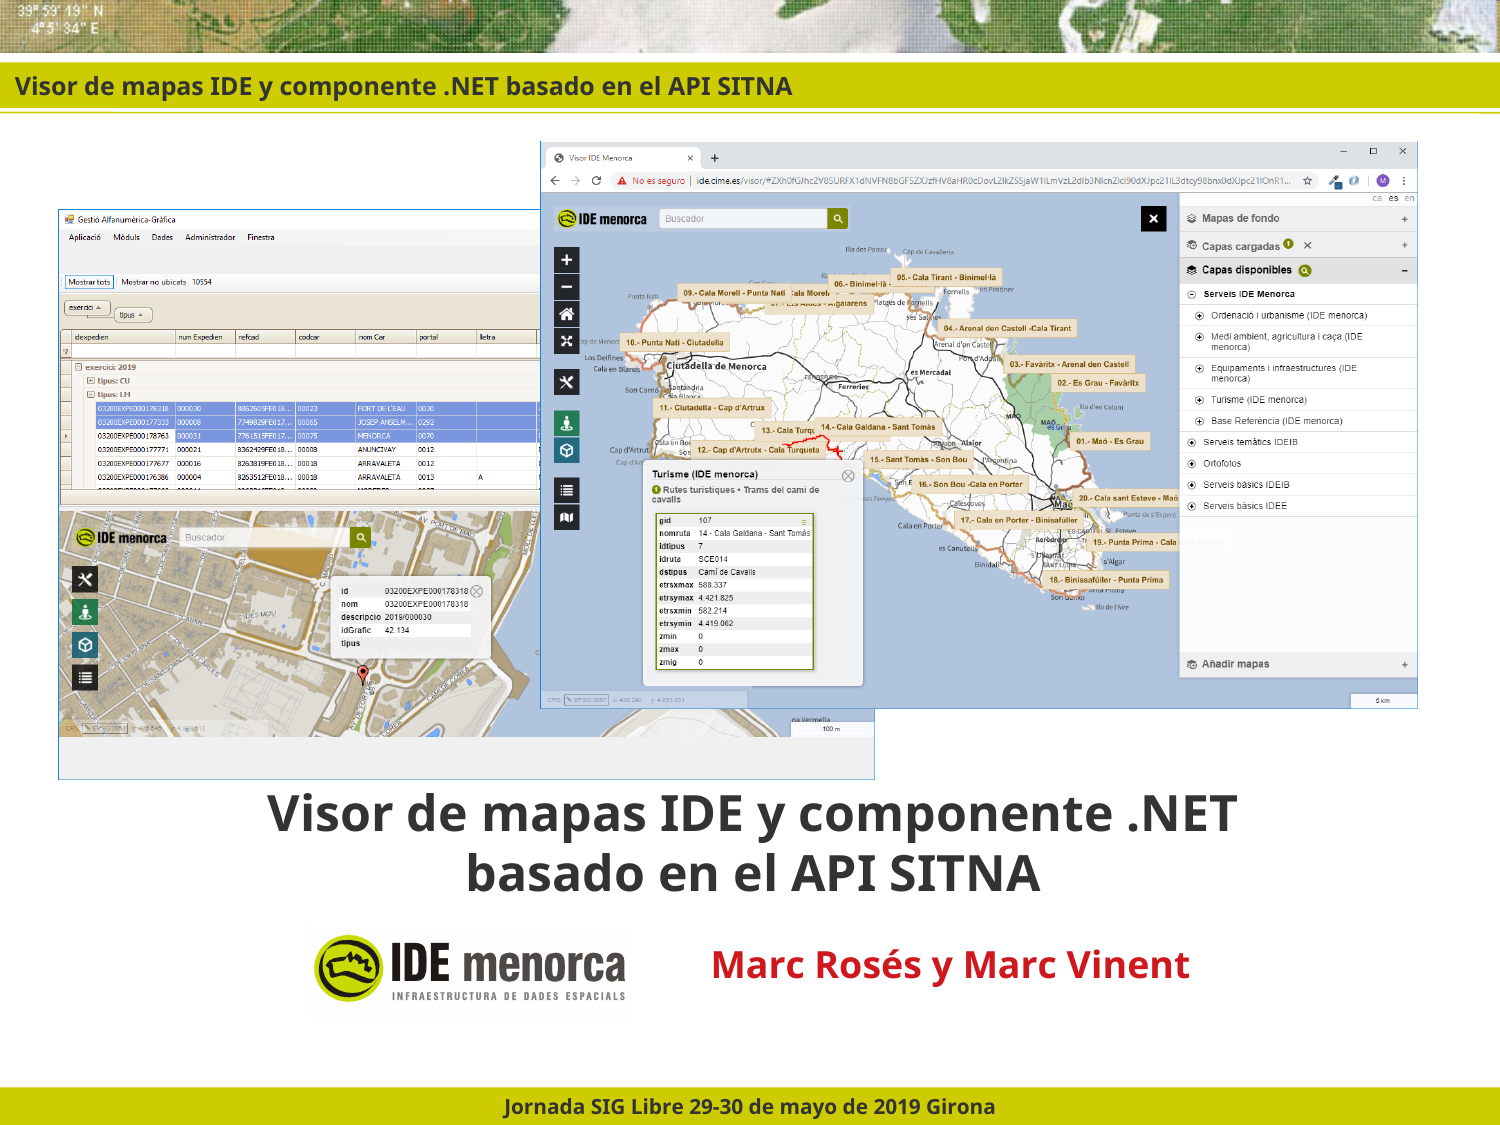

Visor de mapas IDE y componente .NET basado en el API SITNA
Visor de mapas IDE y componente .NET
basado en el API SITNA
Marc Rosés y Marc Vinent
Jornada SIG Libre 29-30 de mayo de 2019 Girona